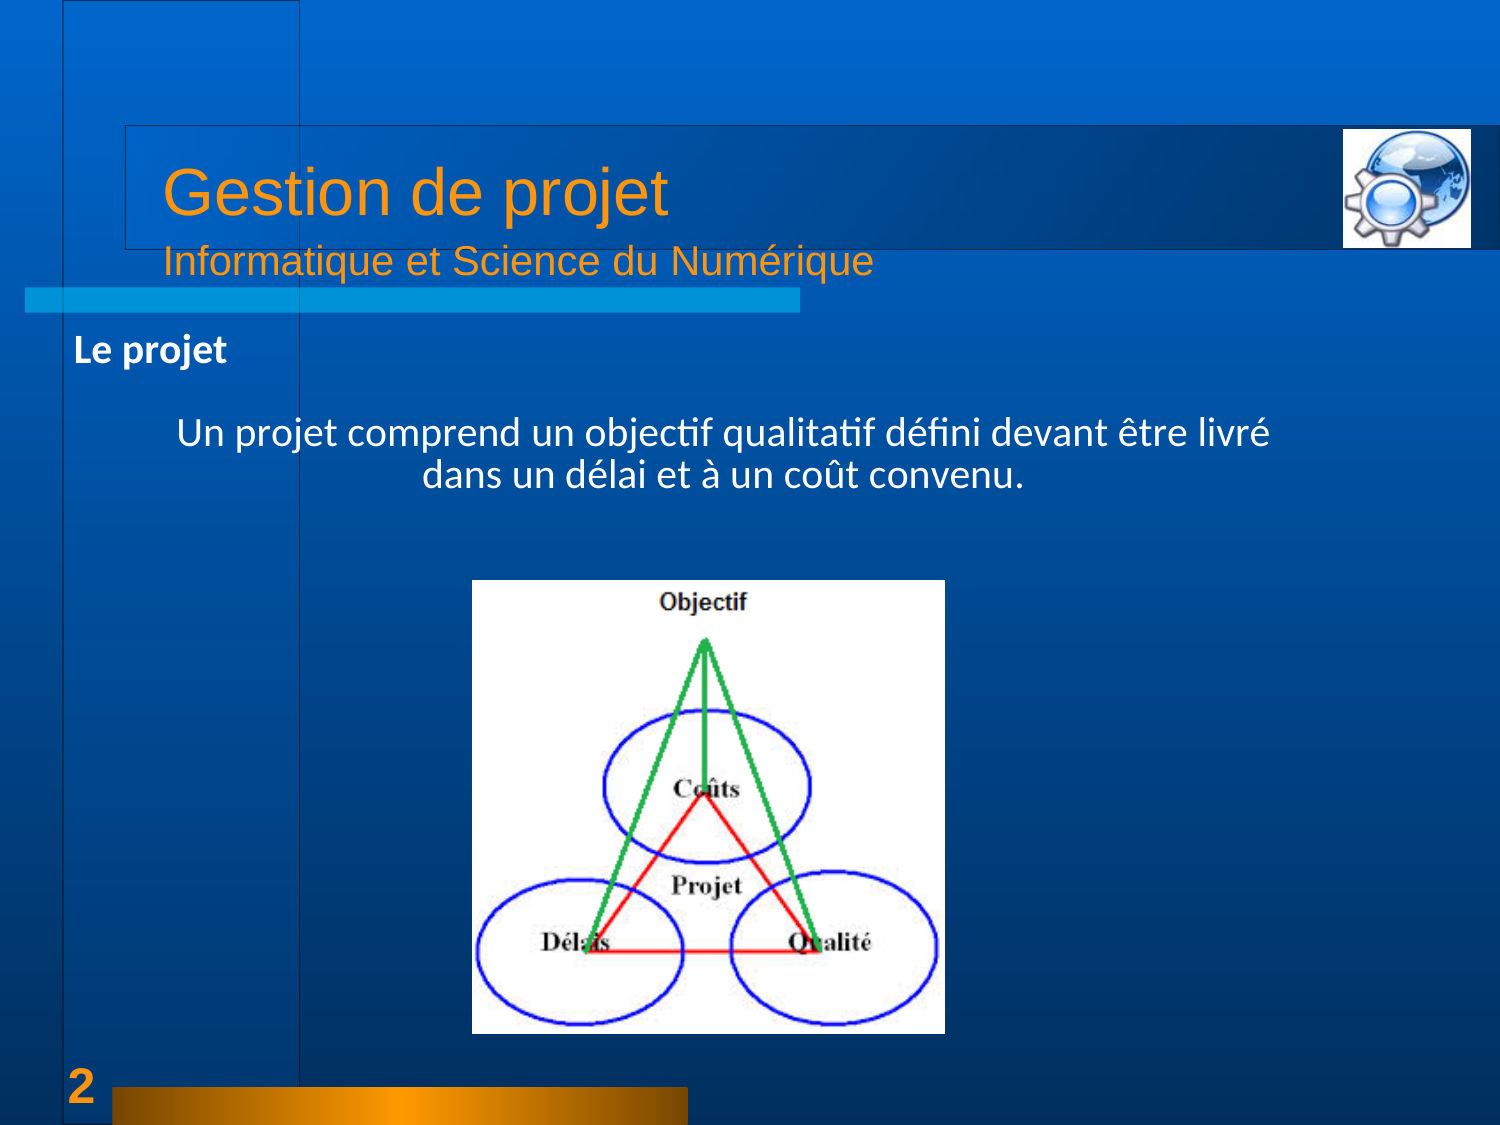

Le projet
Un projet comprend un objectif qualitatif défini devant être livré
dans un délai et à un coût convenu.